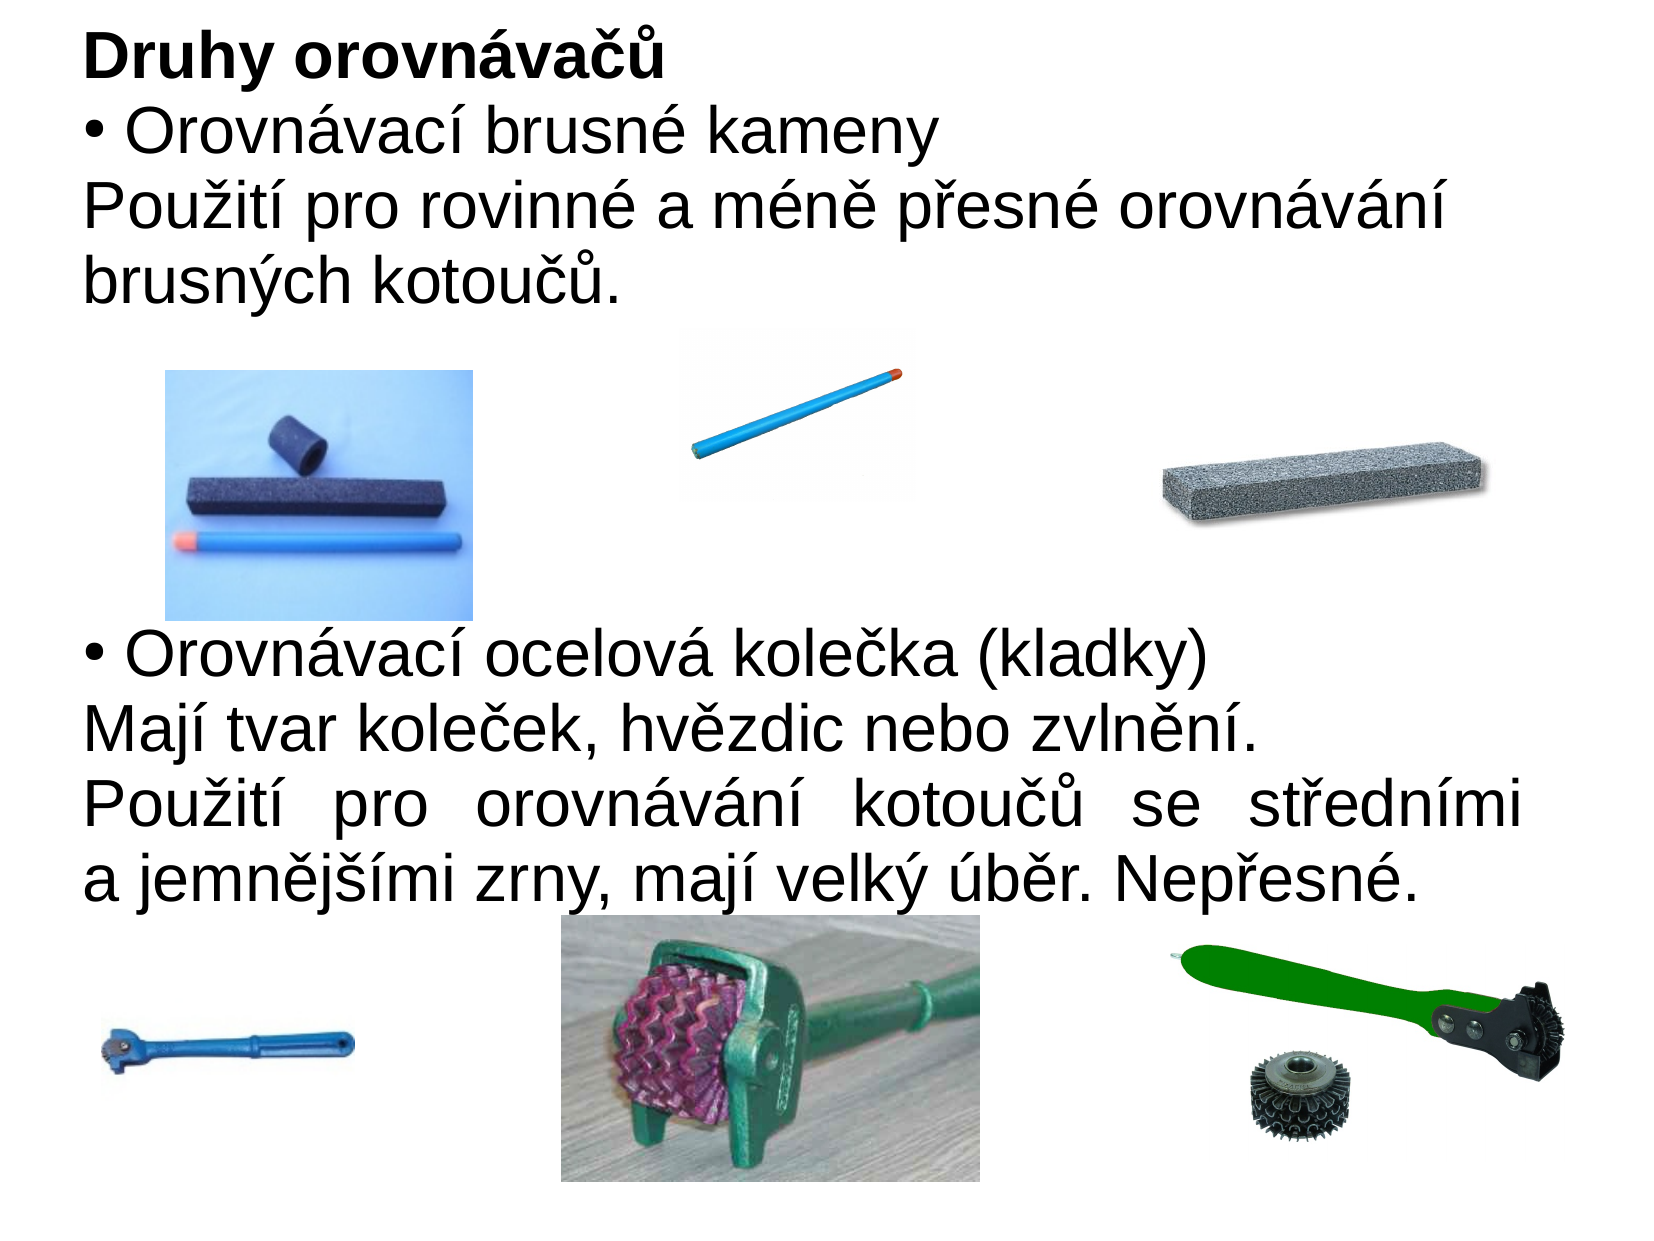

# Druhy orovnávačů
 Orovnávací brusné kameny
Použití pro rovinné a méně přesné orovnávání brusných kotoučů.
 Orovnávací ocelová kolečka (kladky)
Mají tvar koleček, hvězdic nebo zvlnění.
Použití pro orovnávání kotoučů se středními
a jemnějšími zrny, mají velký úběr. Nepřesné.